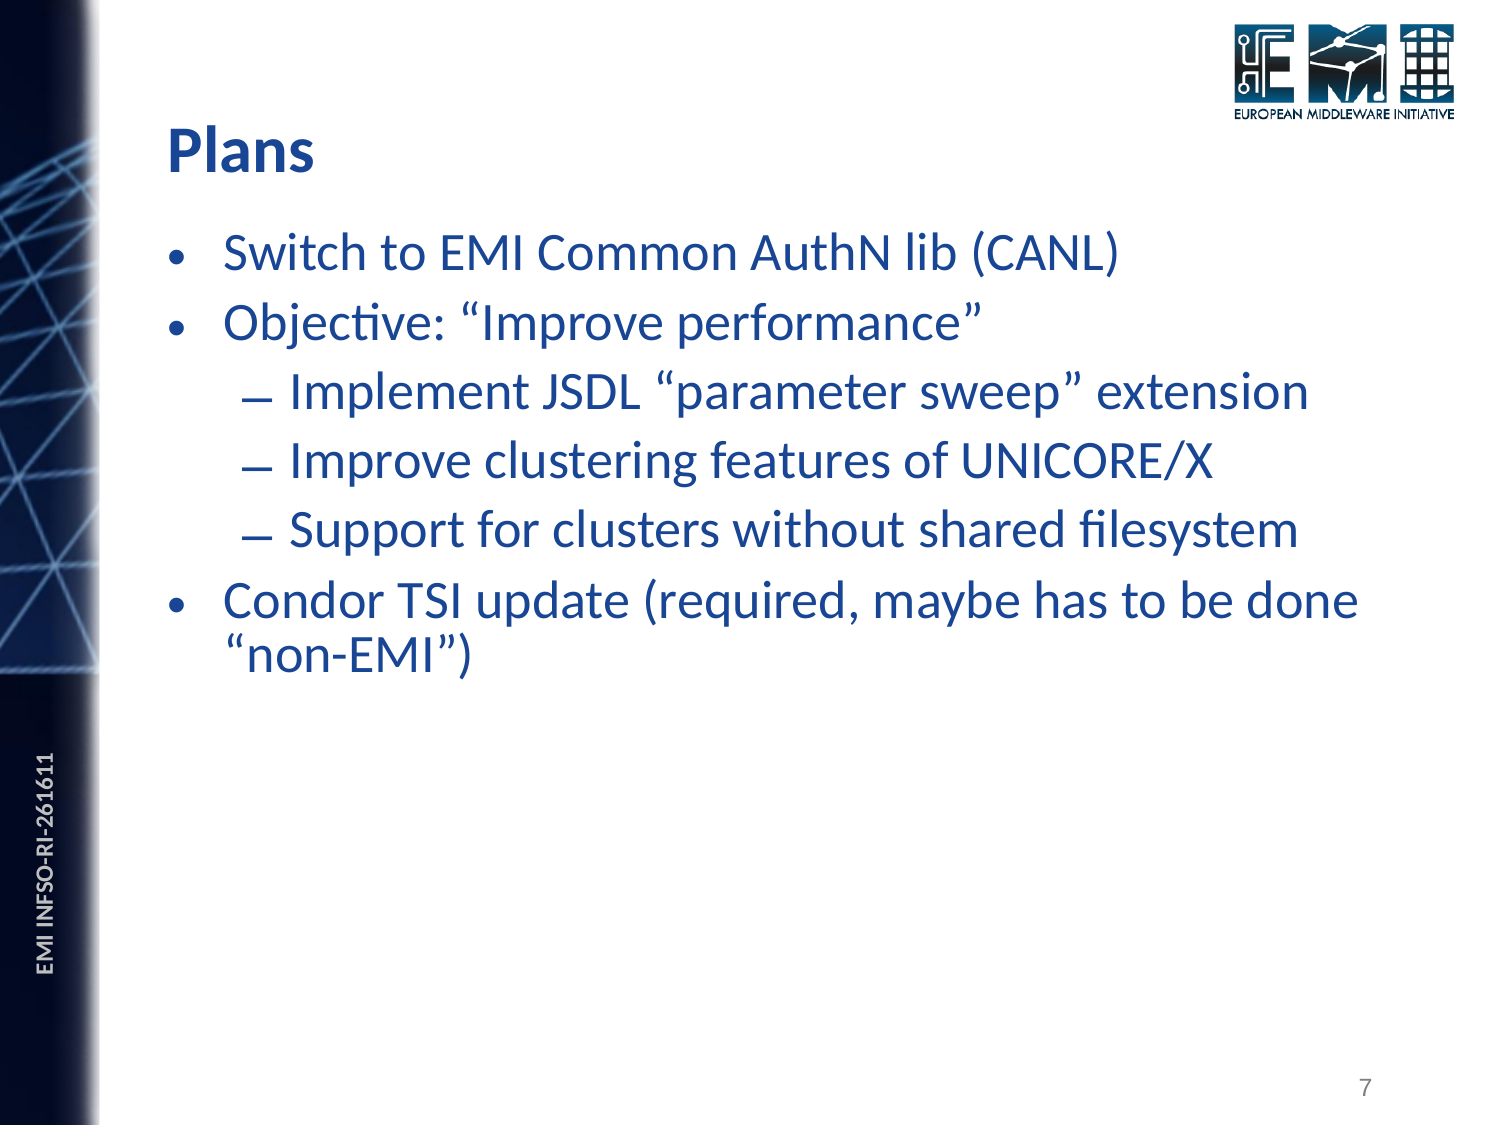

Plans
# Switch to EMI Common AuthN lib (CANL)
Objective: “Improve performance”
Implement JSDL “parameter sweep” extension
Improve clustering features of UNICORE/X
Support for clusters without shared filesystem
Condor TSI update (required, maybe has to be done “non-EMI”)